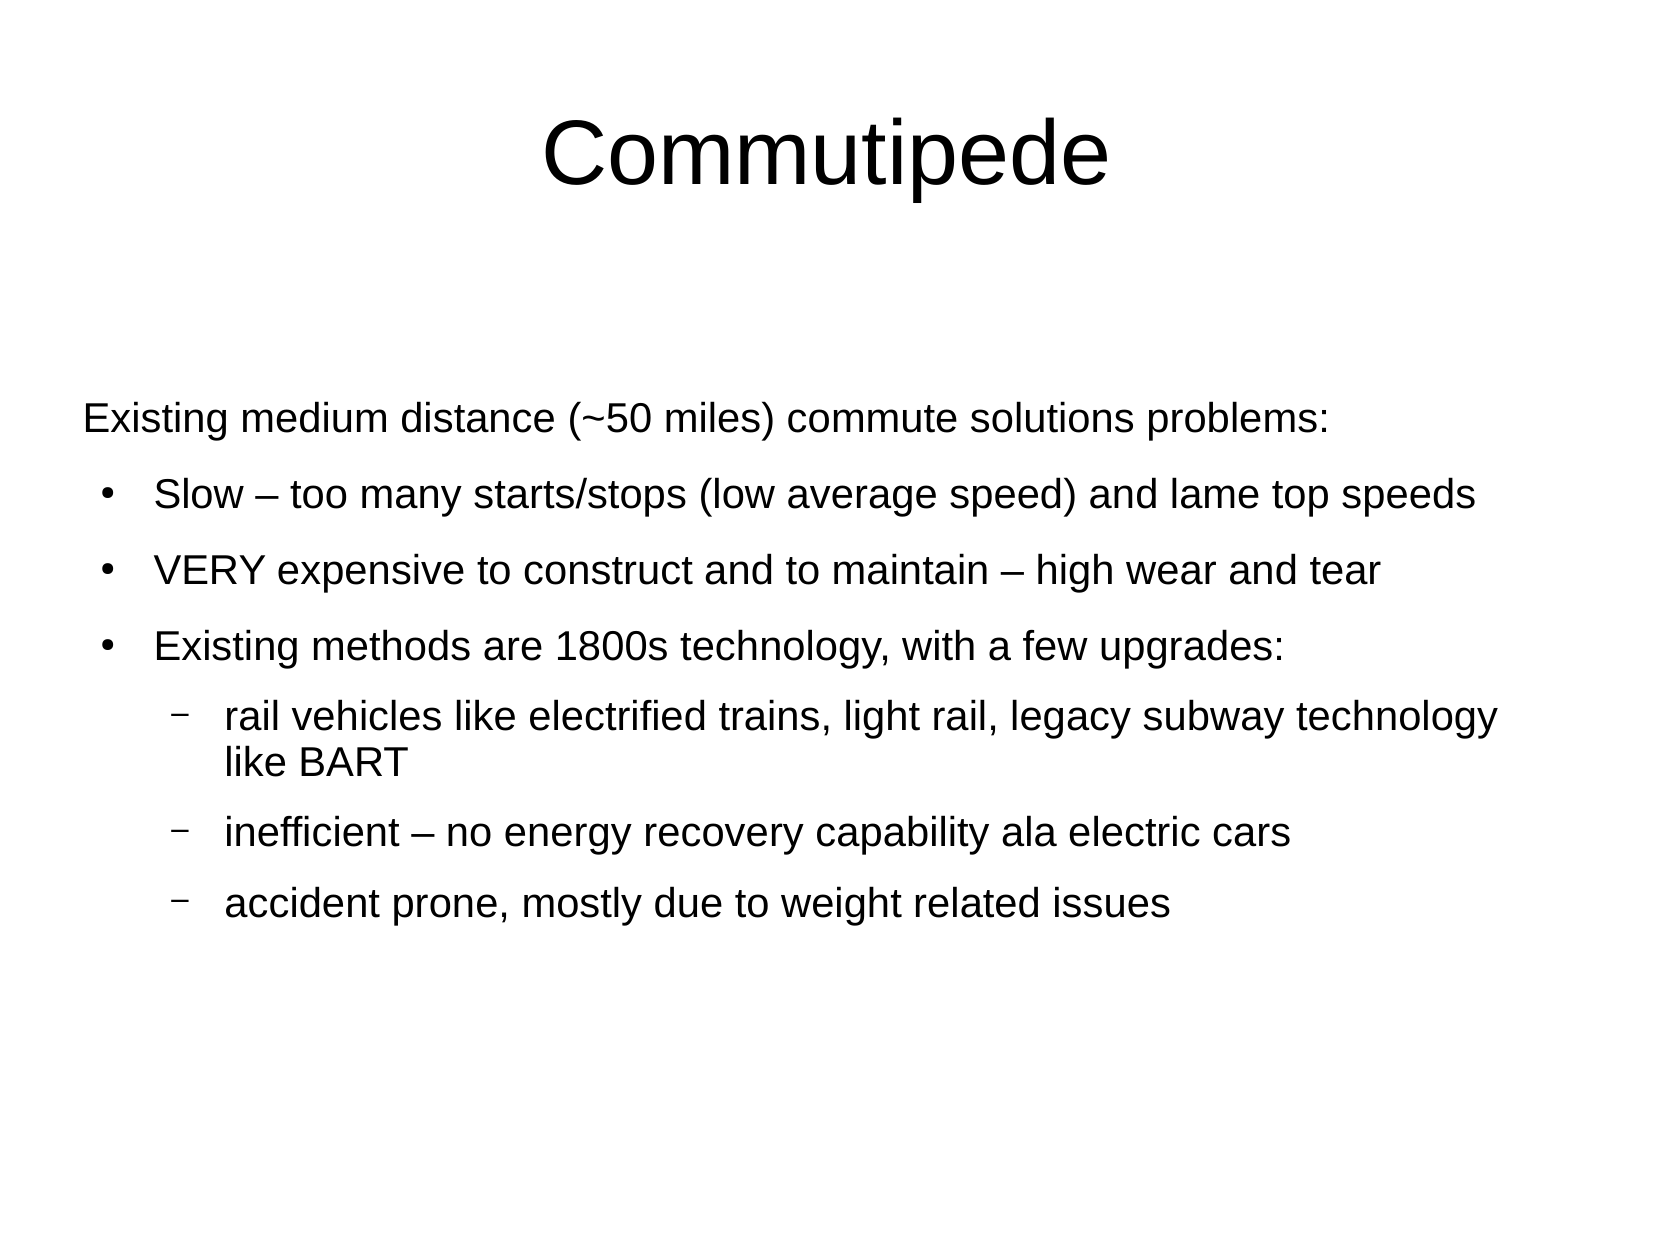

# Commutipede
Existing medium distance (~50 miles) commute solutions problems:
Slow – too many starts/stops (low average speed) and lame top speeds
VERY expensive to construct and to maintain – high wear and tear
Existing methods are 1800s technology, with a few upgrades:
rail vehicles like electrified trains, light rail, legacy subway technology like BART
inefficient – no energy recovery capability ala electric cars
accident prone, mostly due to weight related issues